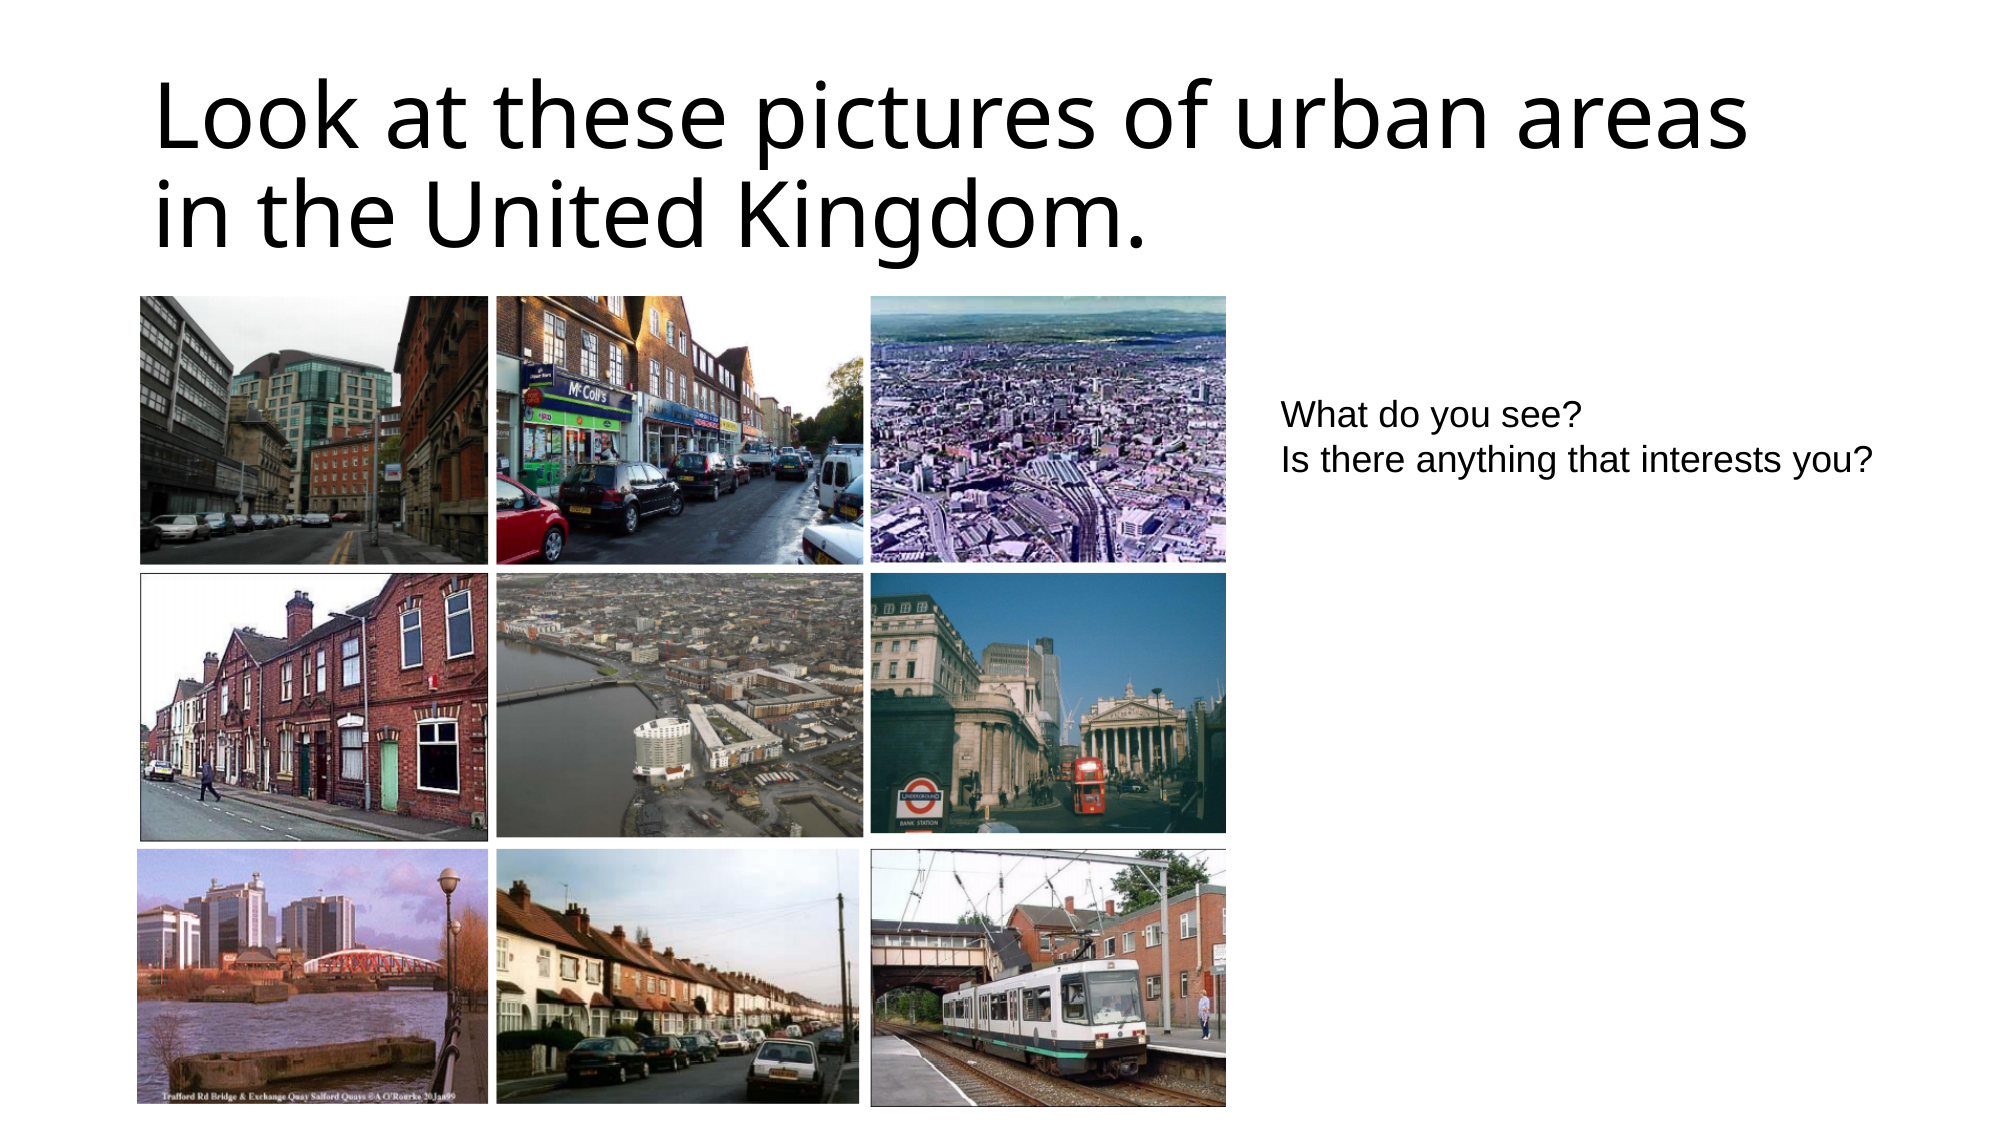

# Look at these pictures of urban areas in the United Kingdom.
What do you see?
Is there anything that interests you?